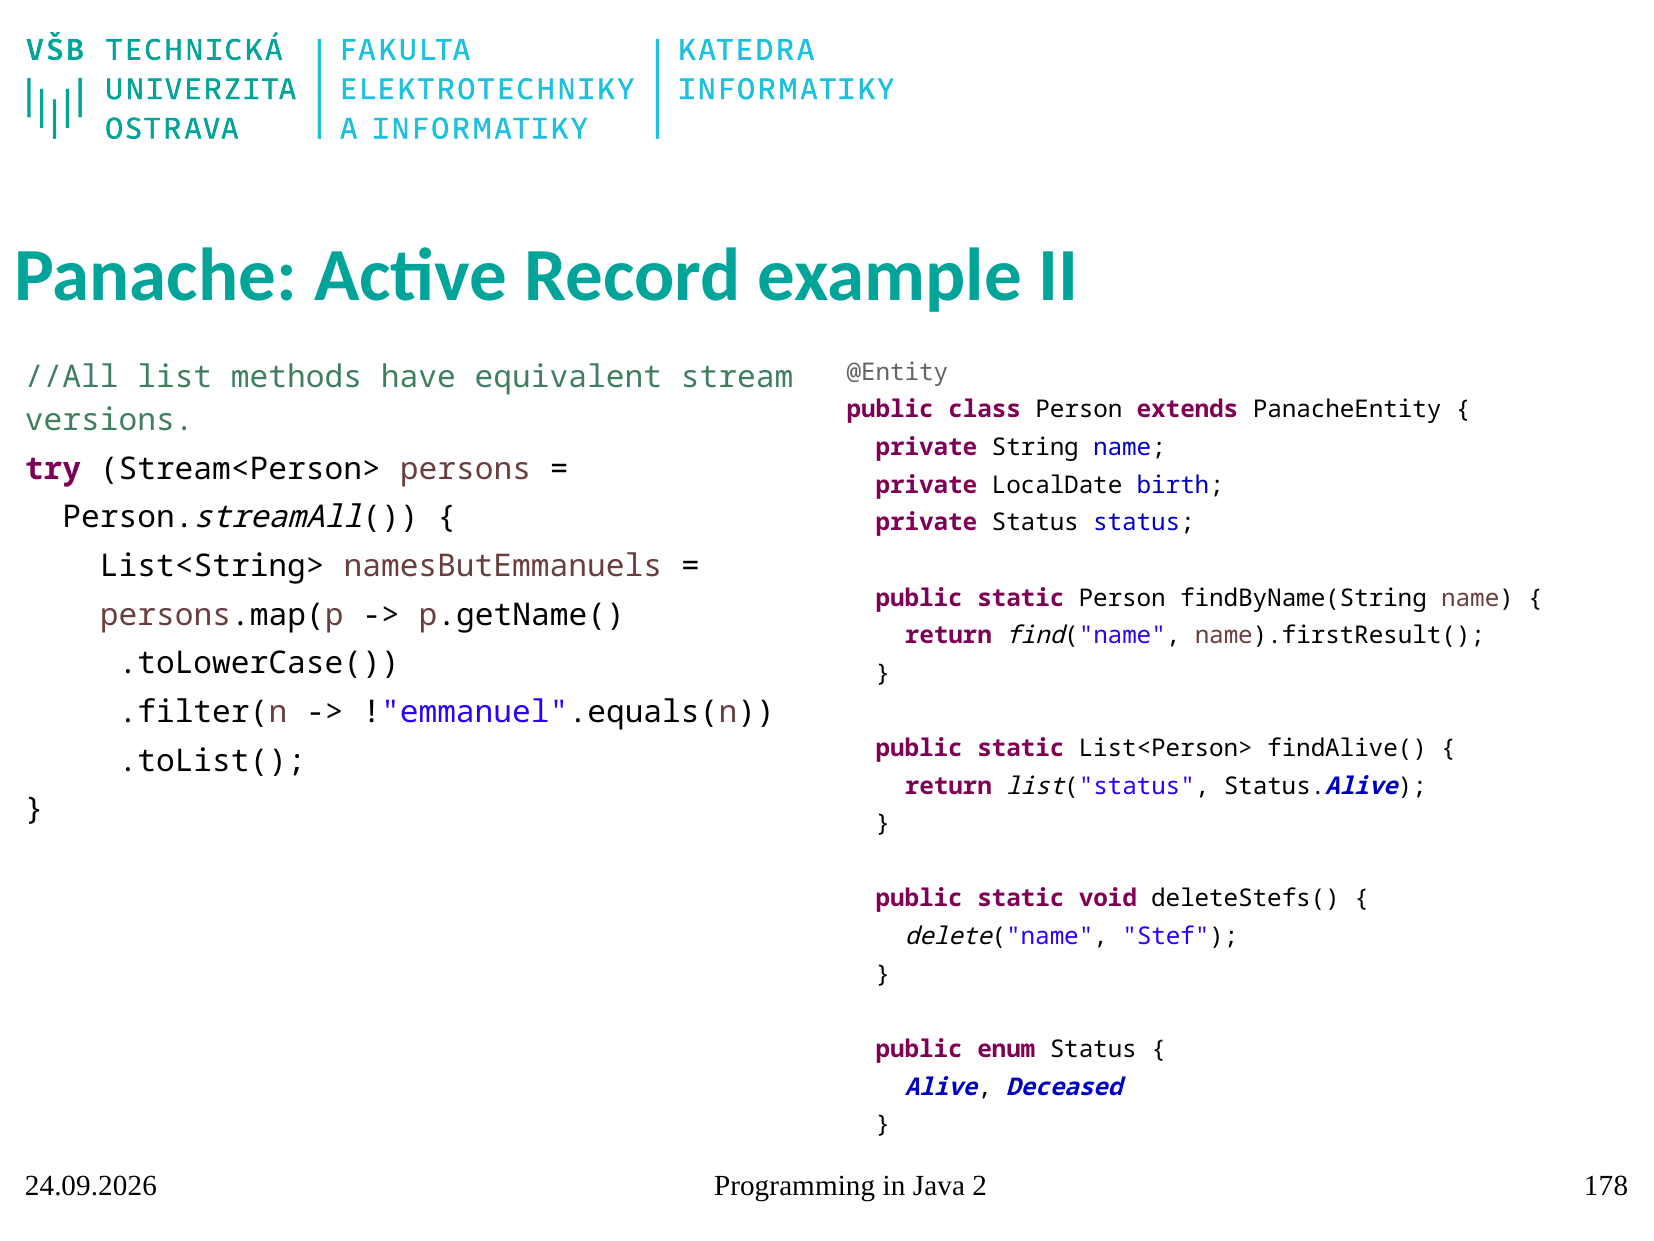

# Panache: Active Record example II
//All list methods have equivalent stream versions.
try (Stream<Person> persons =
 Person.streamAll()) {
 List<String> namesButEmmanuels =
 persons.map(p -> p.getName()
 .toLowerCase())
 .filter(n -> !"emmanuel".equals(n))
 .toList();
}
@Entity
public class Person extends PanacheEntity {
 private String name;
 private LocalDate birth;
 private Status status;
 public static Person findByName(String name) {
 return find("name", name).firstResult();
 }
 public static List<Person> findAlive() {
 return list("status", Status.Alive);
 }
 public static void deleteStefs() {
 delete("name", "Stef");
 }
 public enum Status {
 Alive, Deceased
 }
Programming in Java 2
178